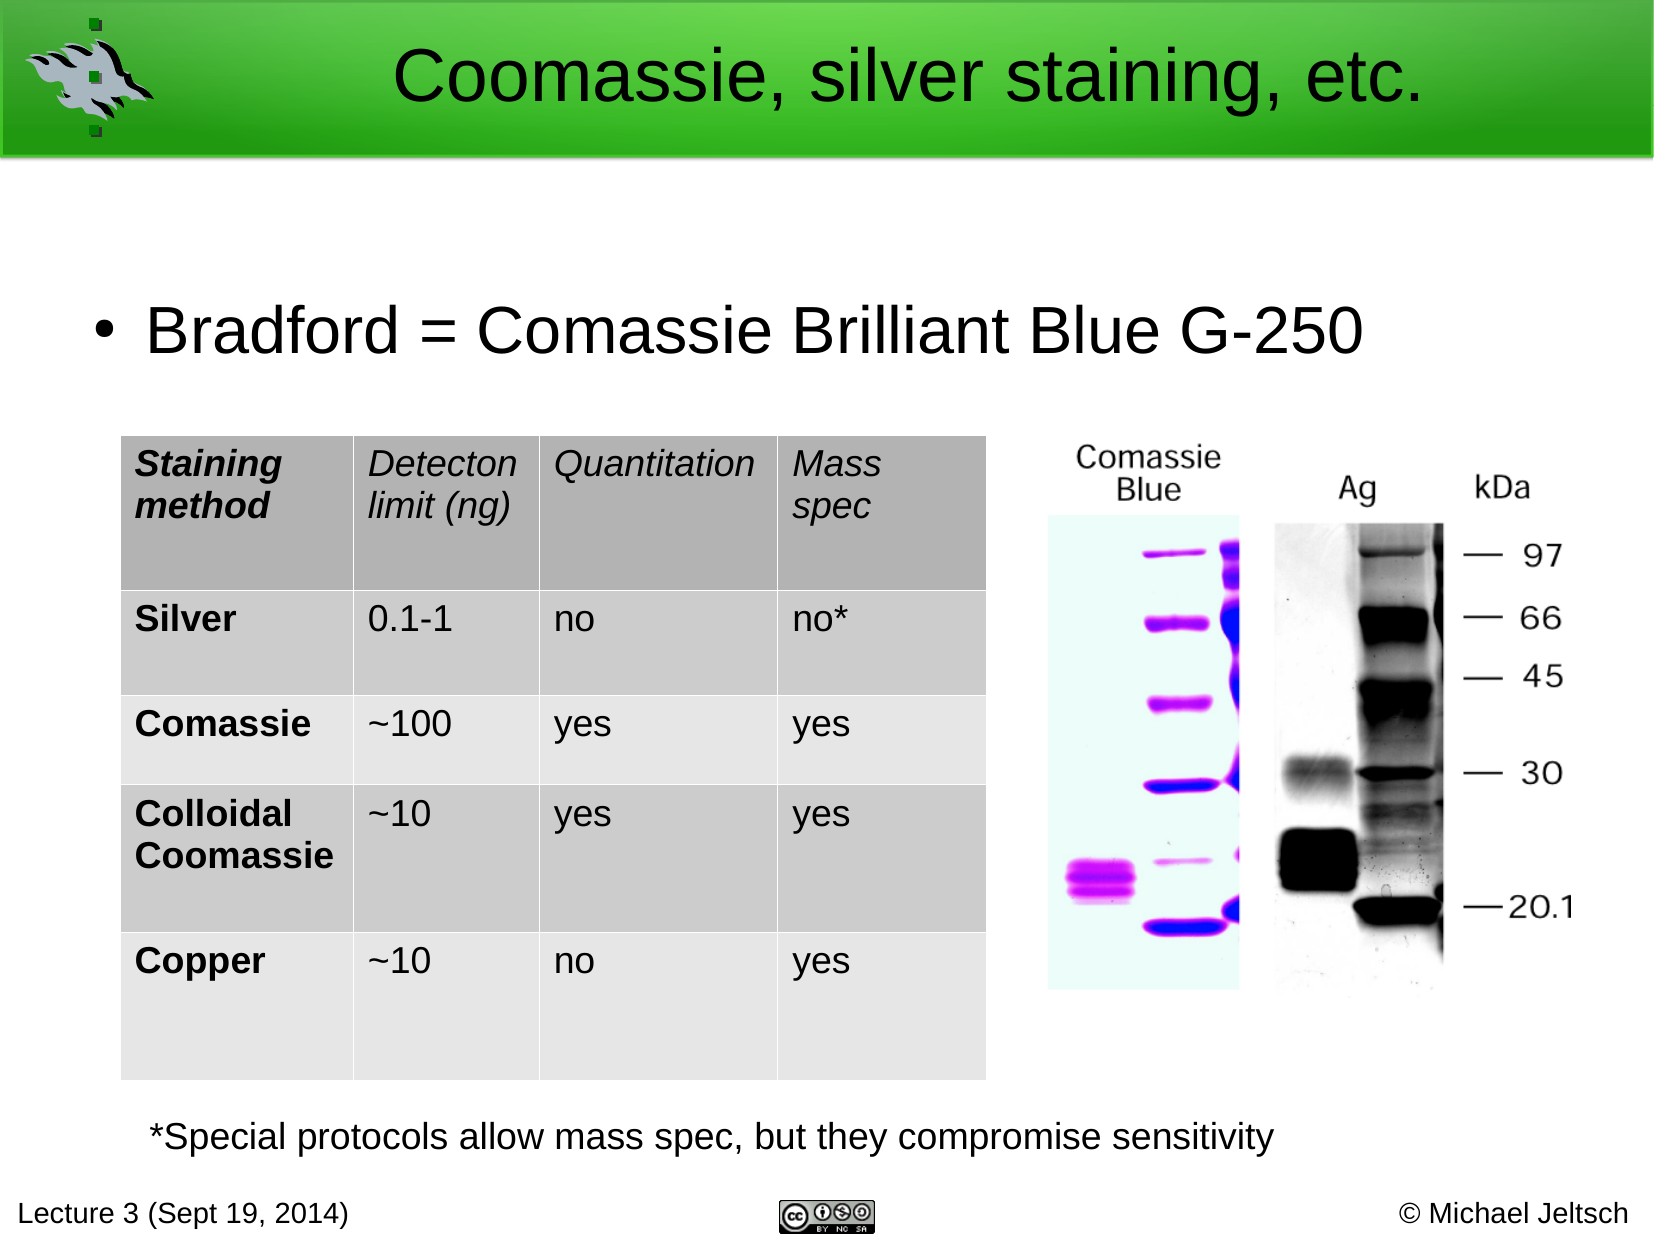

# Coomassie, silver staining, etc.
Bradford = Comassie Brilliant Blue G-250
| Staining method | Detecton limit (ng) | Quantitation | Mass spec |
| --- | --- | --- | --- |
| Silver | 0.1-1 | no | no\* |
| Comassie | ~100 | yes | yes |
| Colloidal Coomassie | ~10 | yes | yes |
| Copper | ~10 | no | yes |
*Special protocols allow mass spec, but they compromise sensitivity